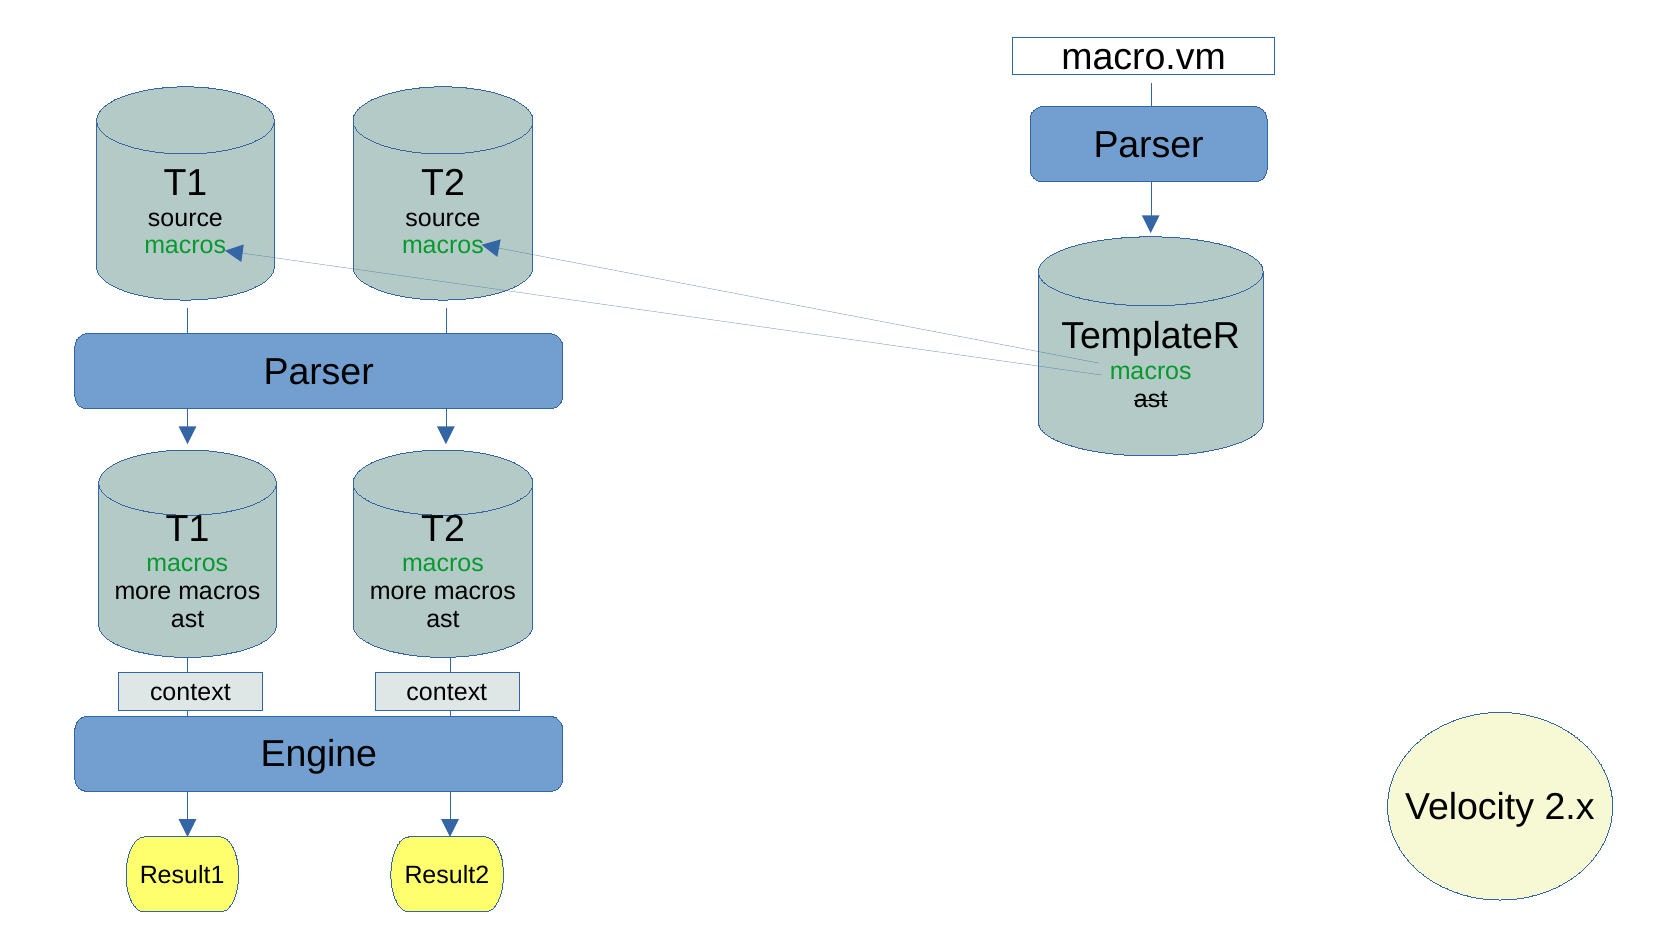

macro.vm
T1
source
macros
T2
source
macros
Parser
TemplateR
macros
ast
Parser
T1
macros
more macros
ast
T2
macros
more macros
ast
context
context
Velocity 2.x
Engine
Result1
Result2